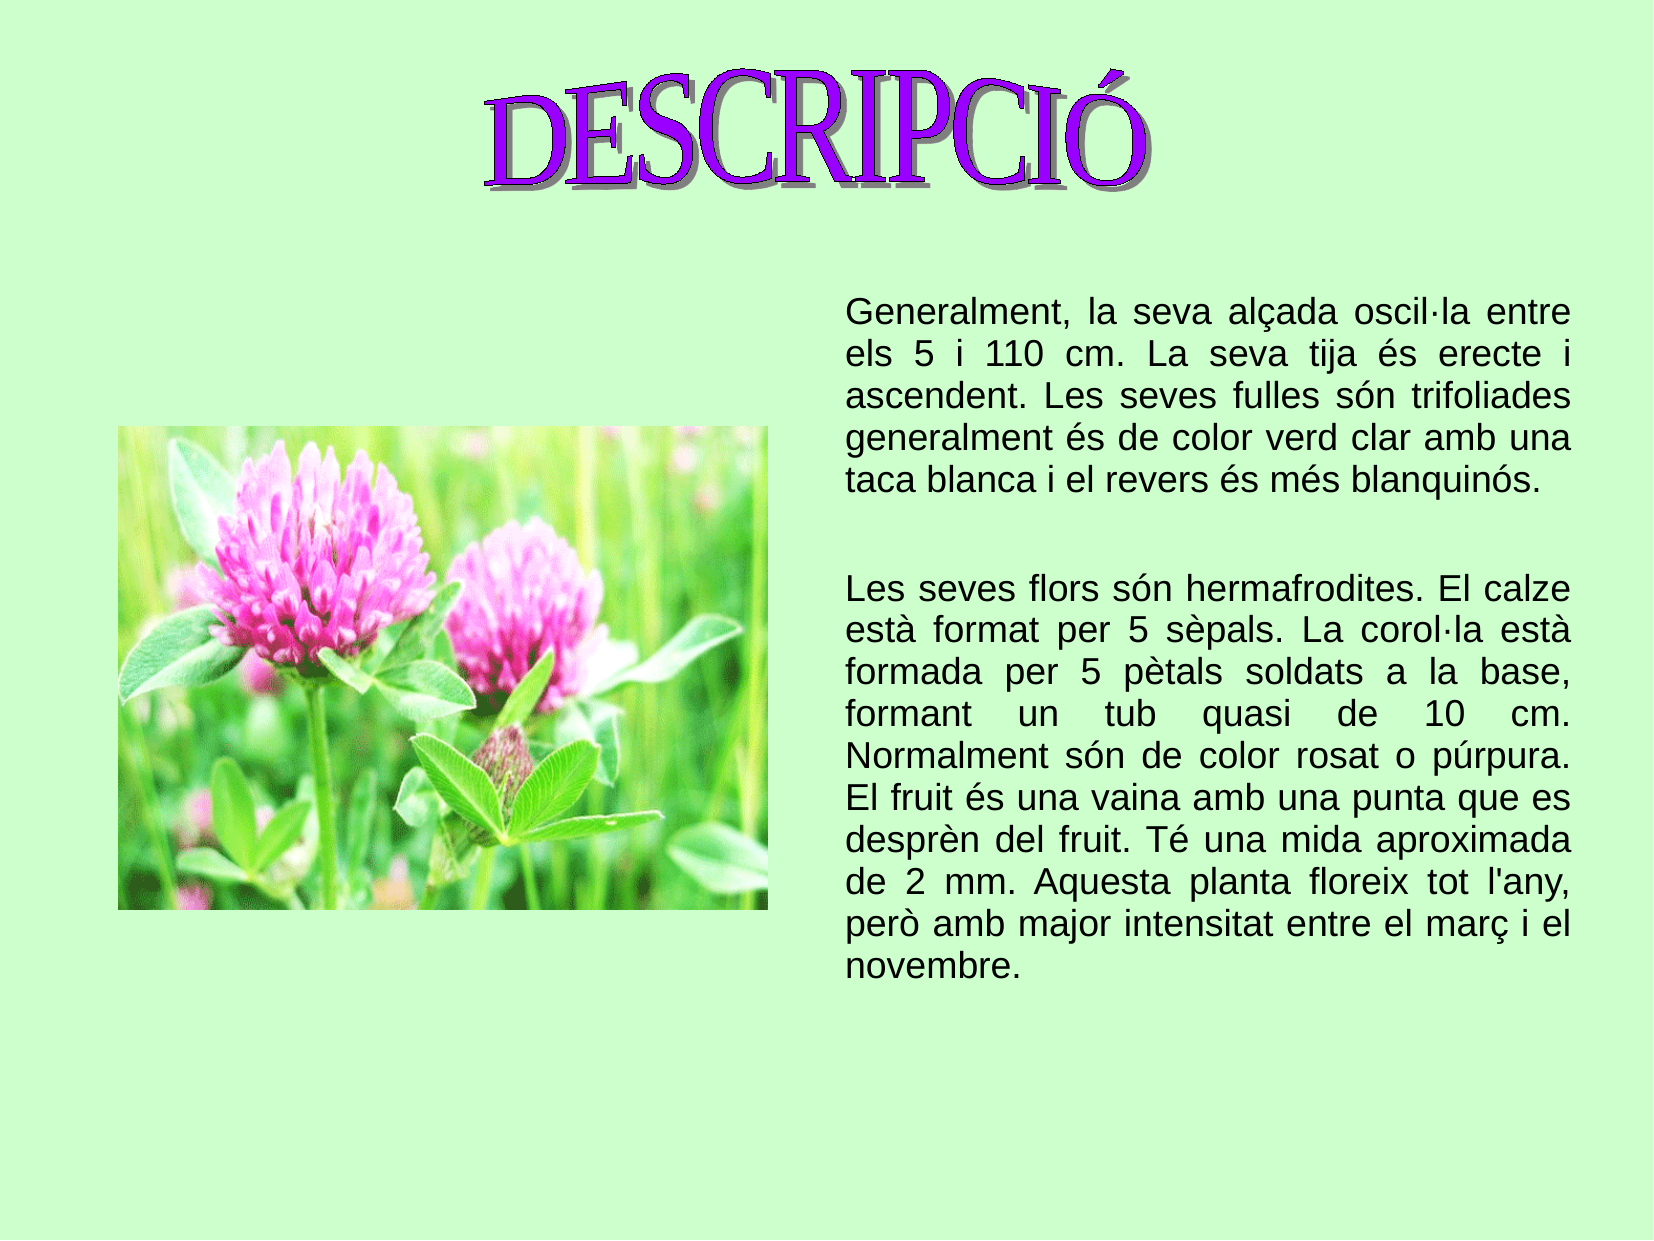

DESCRIPCIÓ
# Generalment, la seva alçada oscil·la entre els 5 i 110 cm. La seva tija és erecte i ascendent. Les seves fulles són trifoliades generalment és de color verd clar amb una taca blanca i el revers és més blanquinós.
Les seves flors són hermafrodites. El calze està format per 5 sèpals. La corol·la està formada per 5 pètals soldats a la base, formant un tub quasi de 10 cm. Normalment són de color rosat o púrpura. El fruit és una vaina amb una punta que es desprèn del fruit. Té una mida aproximada de 2 mm. Aquesta planta floreix tot l'any, però amb major intensitat entre el març i el novembre.